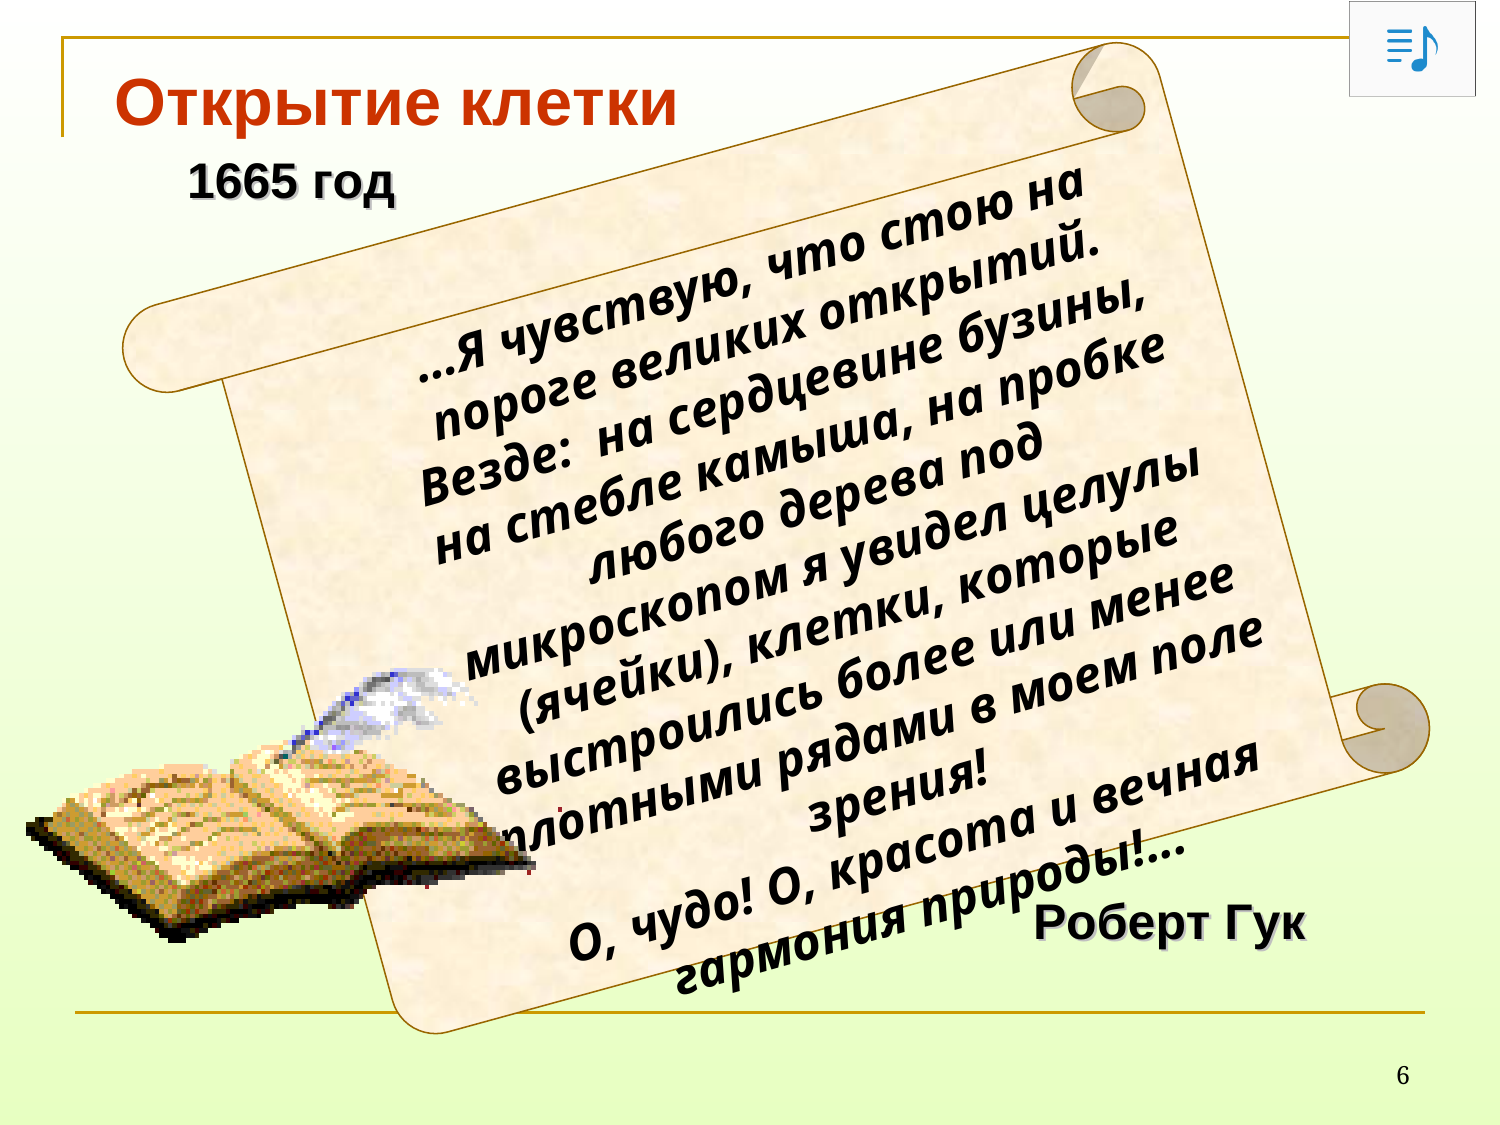

Открытие клетки
1665 год
…Я чувствую, что стою на пороге великих открытий. Везде: на сердцевине бузины, на стебле камыша, на пробке любого дерева под микроскопом я увидел целулы (ячейки), клетки, которые выстроились более или менее плотными рядами в моем поле зрения!
О, чудо! О, красота и вечная гармония природы!...
Роберт Гук
6